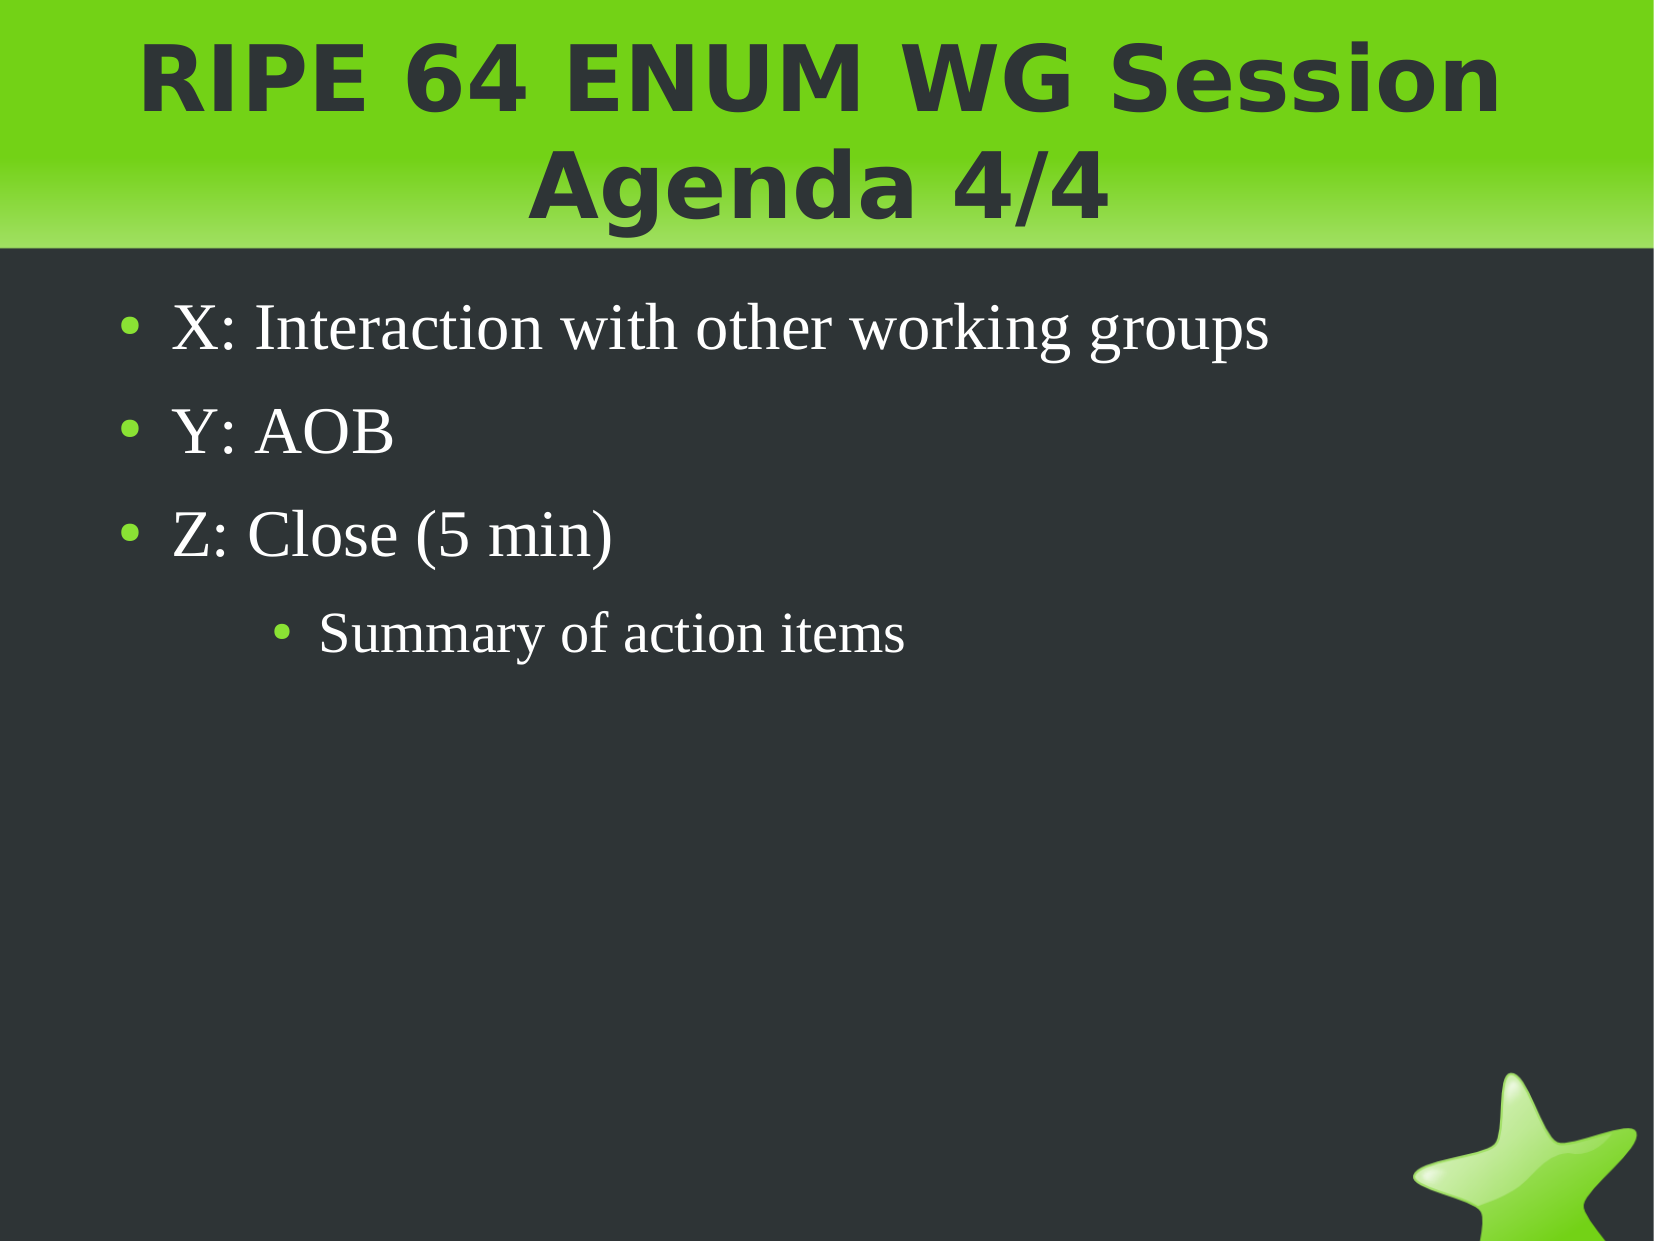

# RIPE 64 ENUM WG Session Agenda 4/4
X: Interaction with other working groups
Y: AOB
Z: Close (5 min)
Summary of action items